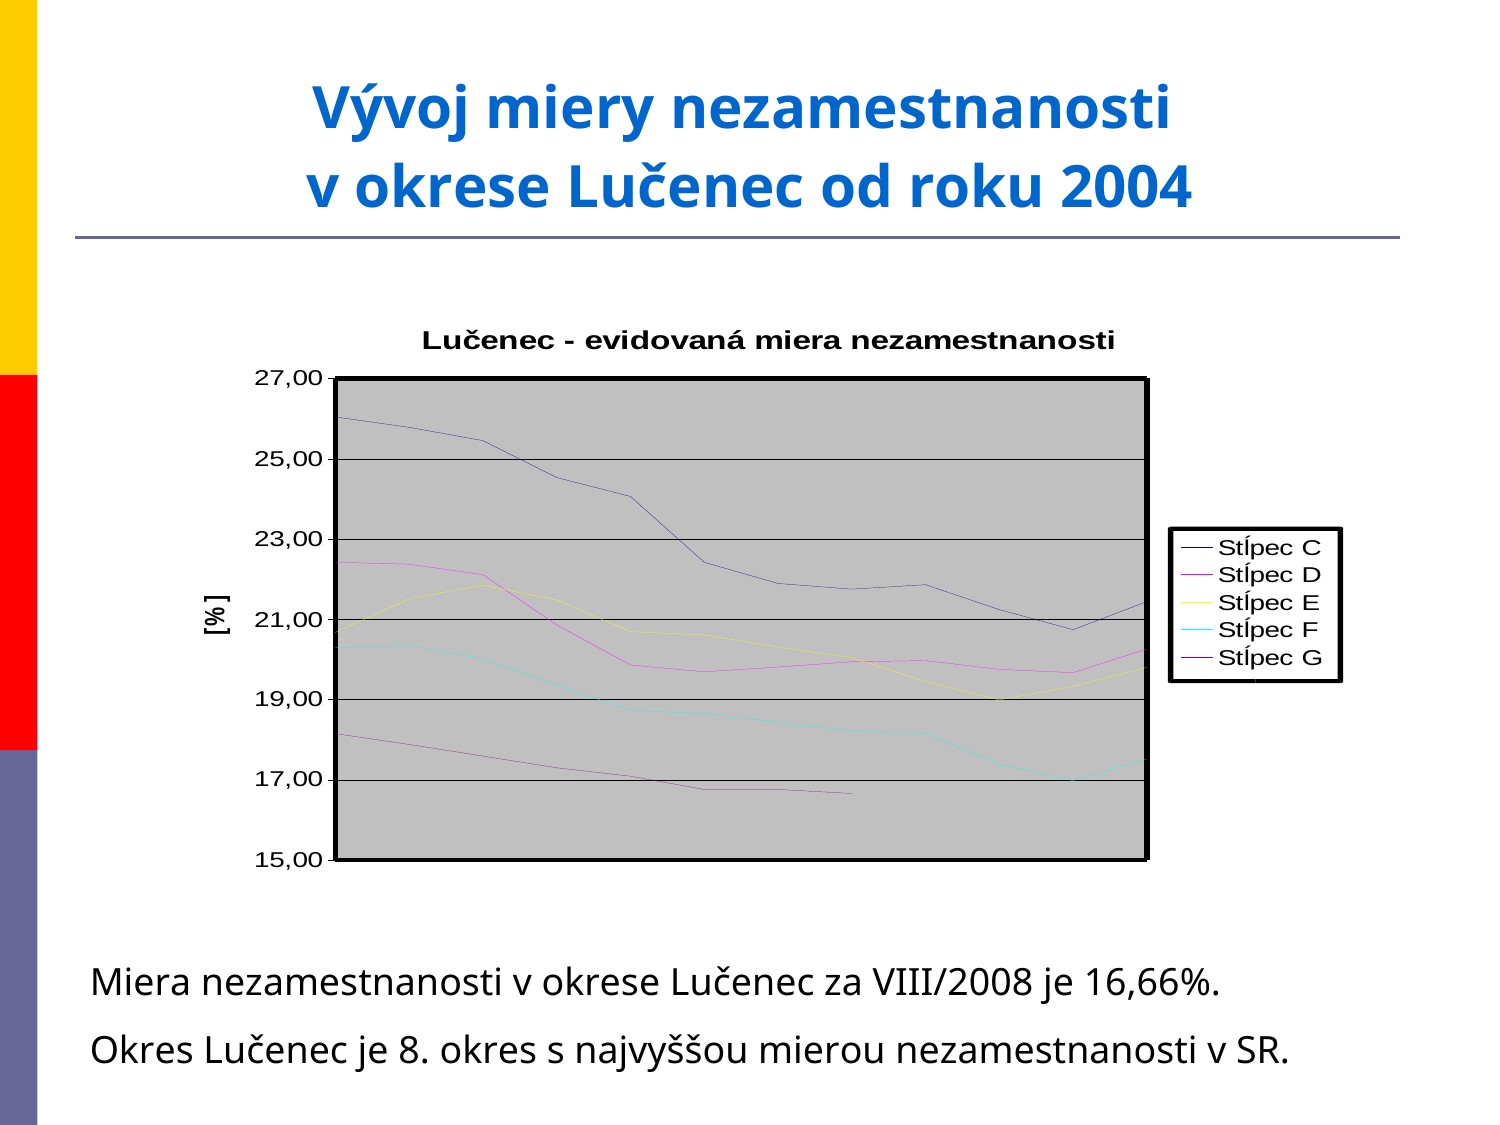

# Vývoj miery nezamestnanosti v okrese Lučenec od roku 2004
Miera nezamestnanosti v okrese Lučenec za VIII/2008 je 16,66%.
Okres Lučenec je 8. okres s najvyššou mierou nezamestnanosti v SR.